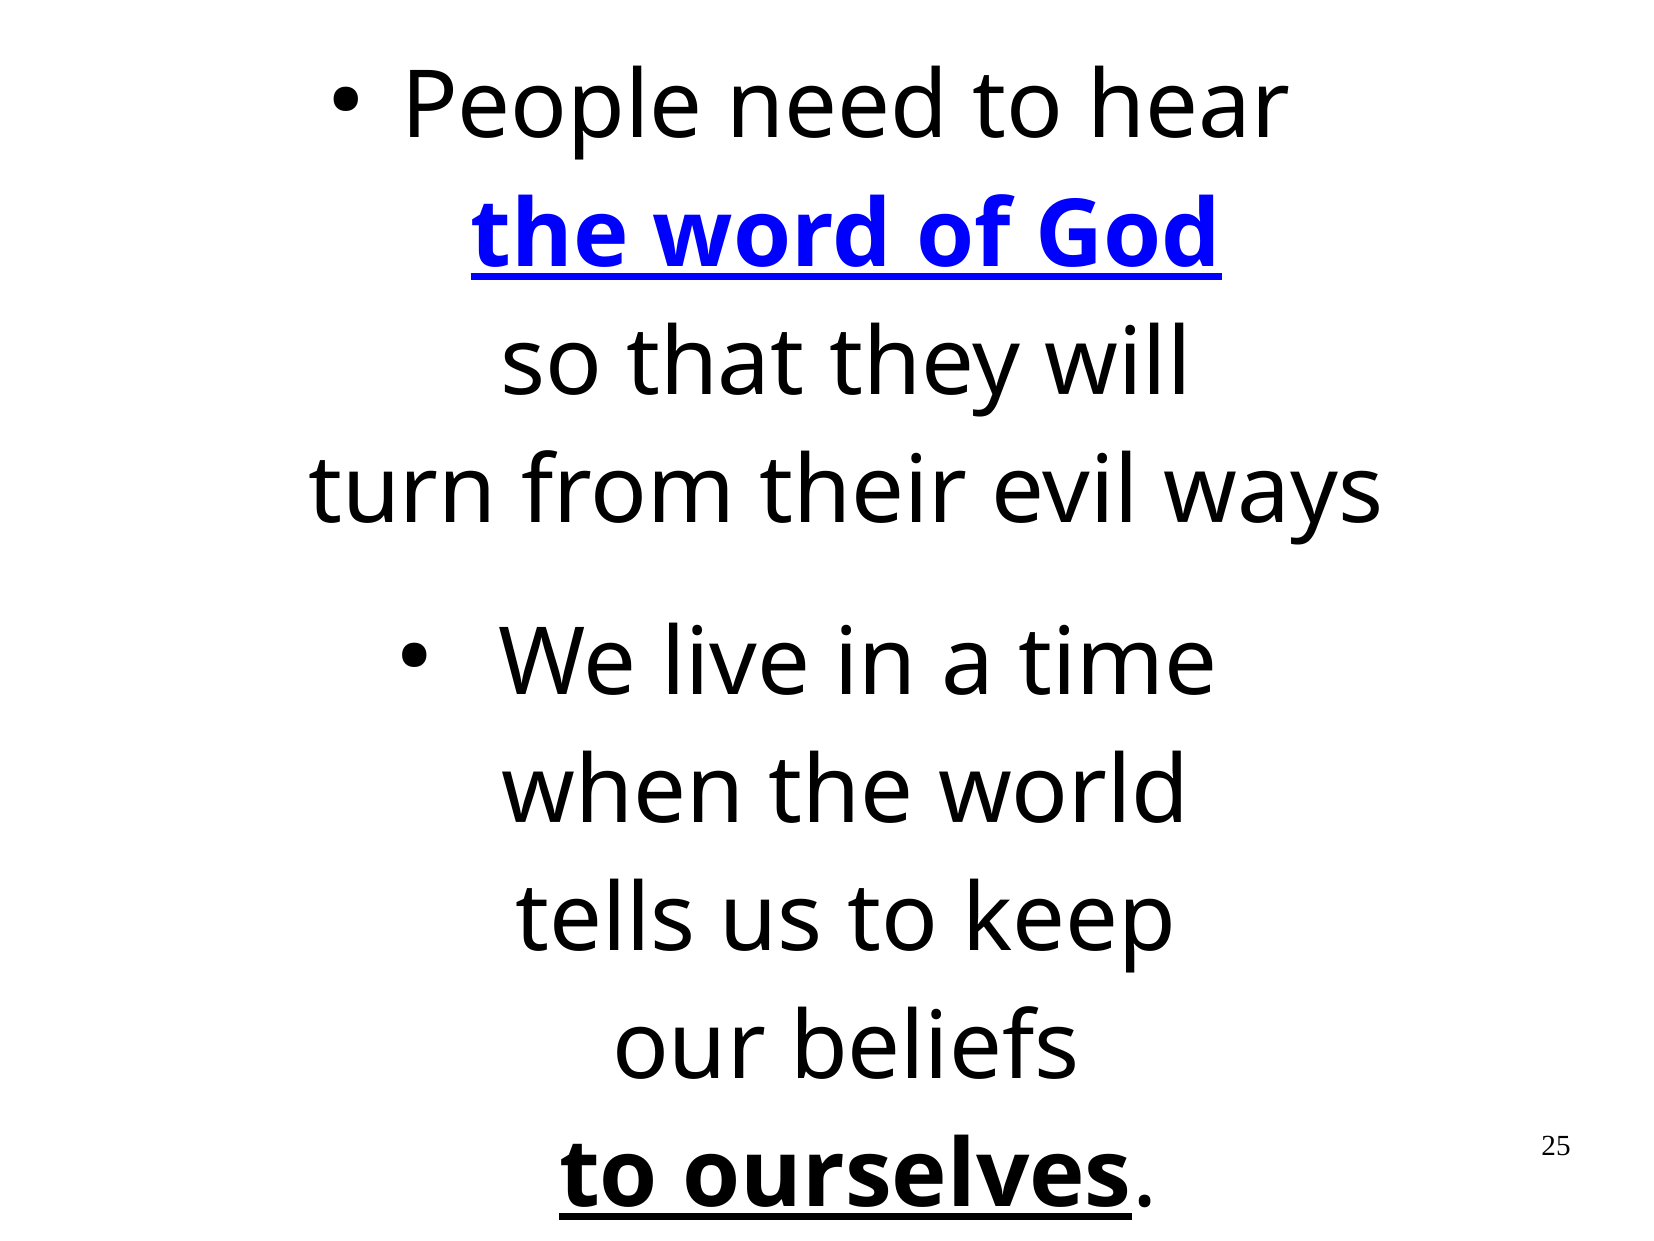

# People need to hear the word of God so that they will turn from their evil ways
 We live in a time
when the world
tells us to keep
our beliefs
to ourselves.
25